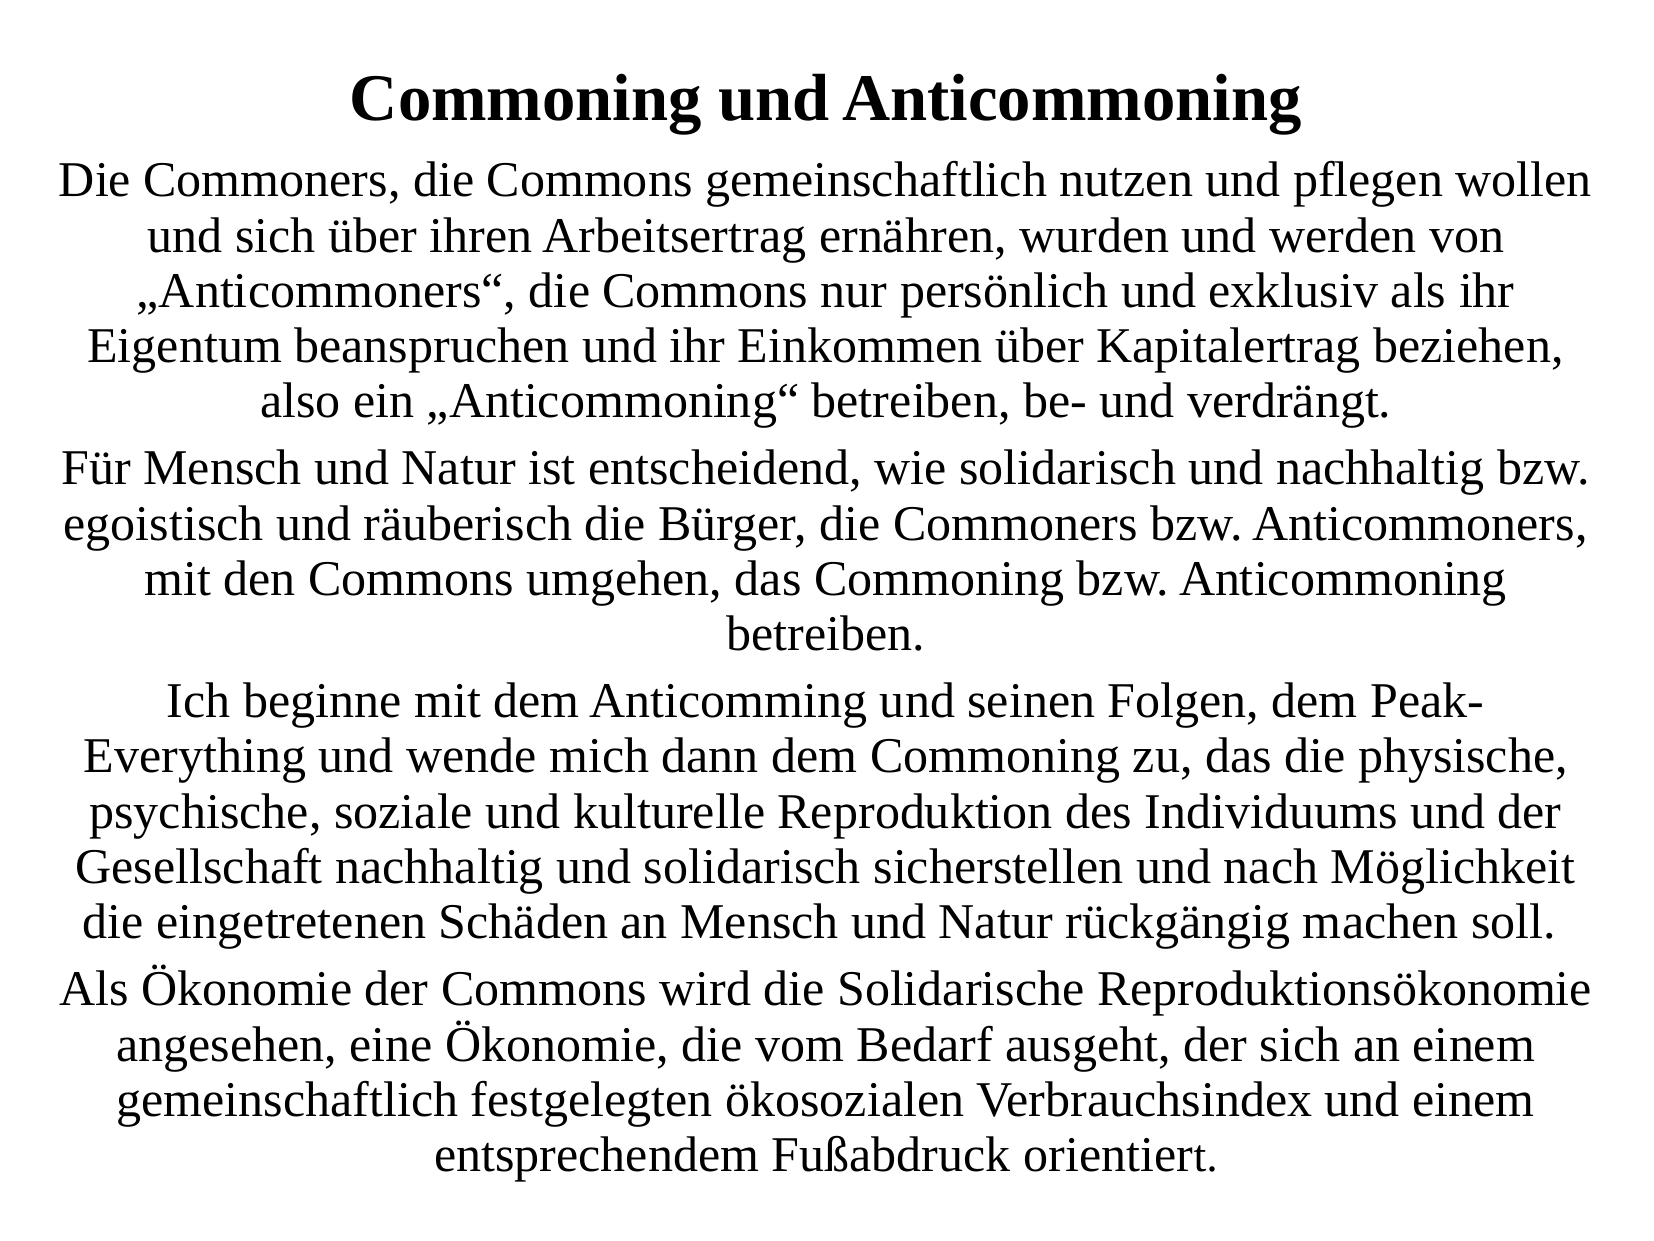

Commoning und Anticommoning
Die Commoners, die Commons gemeinschaftlich nutzen und pflegen wollen und sich über ihren Arbeitsertrag ernähren, wurden und werden von „Anticommoners“, die Commons nur persönlich und exklusiv als ihr Eigentum beanspruchen und ihr Einkommen über Kapitalertrag beziehen, also ein „Anticommoning“ betreiben, be- und verdrängt.
Für Mensch und Natur ist entscheidend, wie solidarisch und nachhaltig bzw. egoistisch und räuberisch die Bürger, die Commoners bzw. Anticommoners, mit den Commons umgehen, das Commoning bzw. Anticommoning betreiben.
Ich beginne mit dem Anticomming und seinen Folgen, dem Peak-Everything und wende mich dann dem Commoning zu, das die physische, psychische, soziale und kulturelle Reproduktion des Individuums und der Gesellschaft nachhaltig und solidarisch sicherstellen und nach Möglichkeit die eingetretenen Schäden an Mensch und Natur rückgängig machen soll.
Als Ökonomie der Commons wird die Solidarische Reproduktionsökonomie angesehen, eine Ökonomie, die vom Bedarf ausgeht, der sich an einem gemeinschaftlich festgelegten ökosozialen Verbrauchsindex und einem entsprechendem Fußabdruck orientiert.